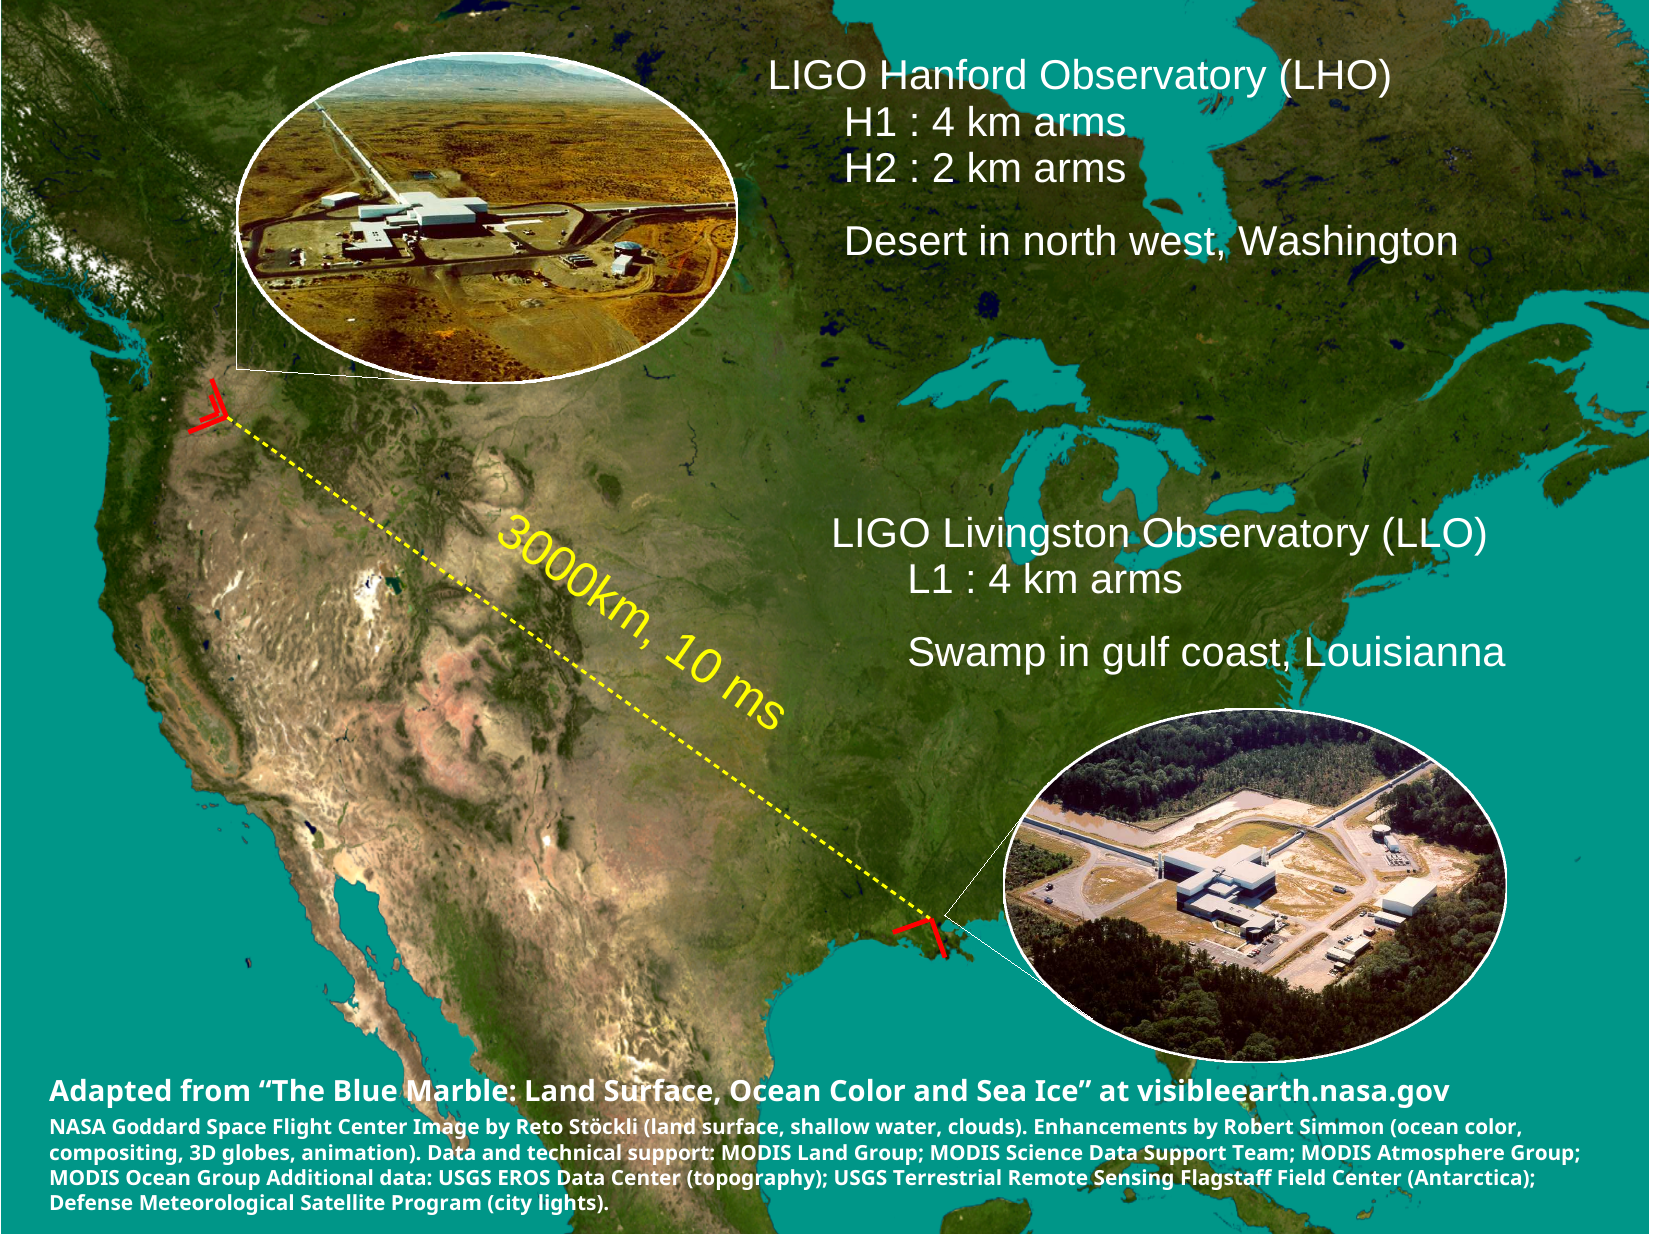

LIGO Hanford Observatory (LHO)
	H1 : 4 km arms
	H2 : 2 km arms
	Desert in north west, Washington
LIGO Livingston Observatory (LLO)
	L1 : 4 km arms
	Swamp in gulf coast, Louisianna
3000km, 10 ms
# Adapted from “The Blue Marble: Land Surface, Ocean Color and Sea Ice” at visibleearth.nasa.gov
NASA Goddard Space Flight Center Image by Reto Stöckli (land surface, shallow water, clouds). Enhancements by Robert Simmon (ocean color, compositing, 3D globes, animation). Data and technical support: MODIS Land Group; MODIS Science Data Support Team; MODIS Atmosphere Group; MODIS Ocean Group Additional data: USGS EROS Data Center (topography); USGS Terrestrial Remote Sensing Flagstaff Field Center (Antarctica); Defense Meteorological Satellite Program (city lights).